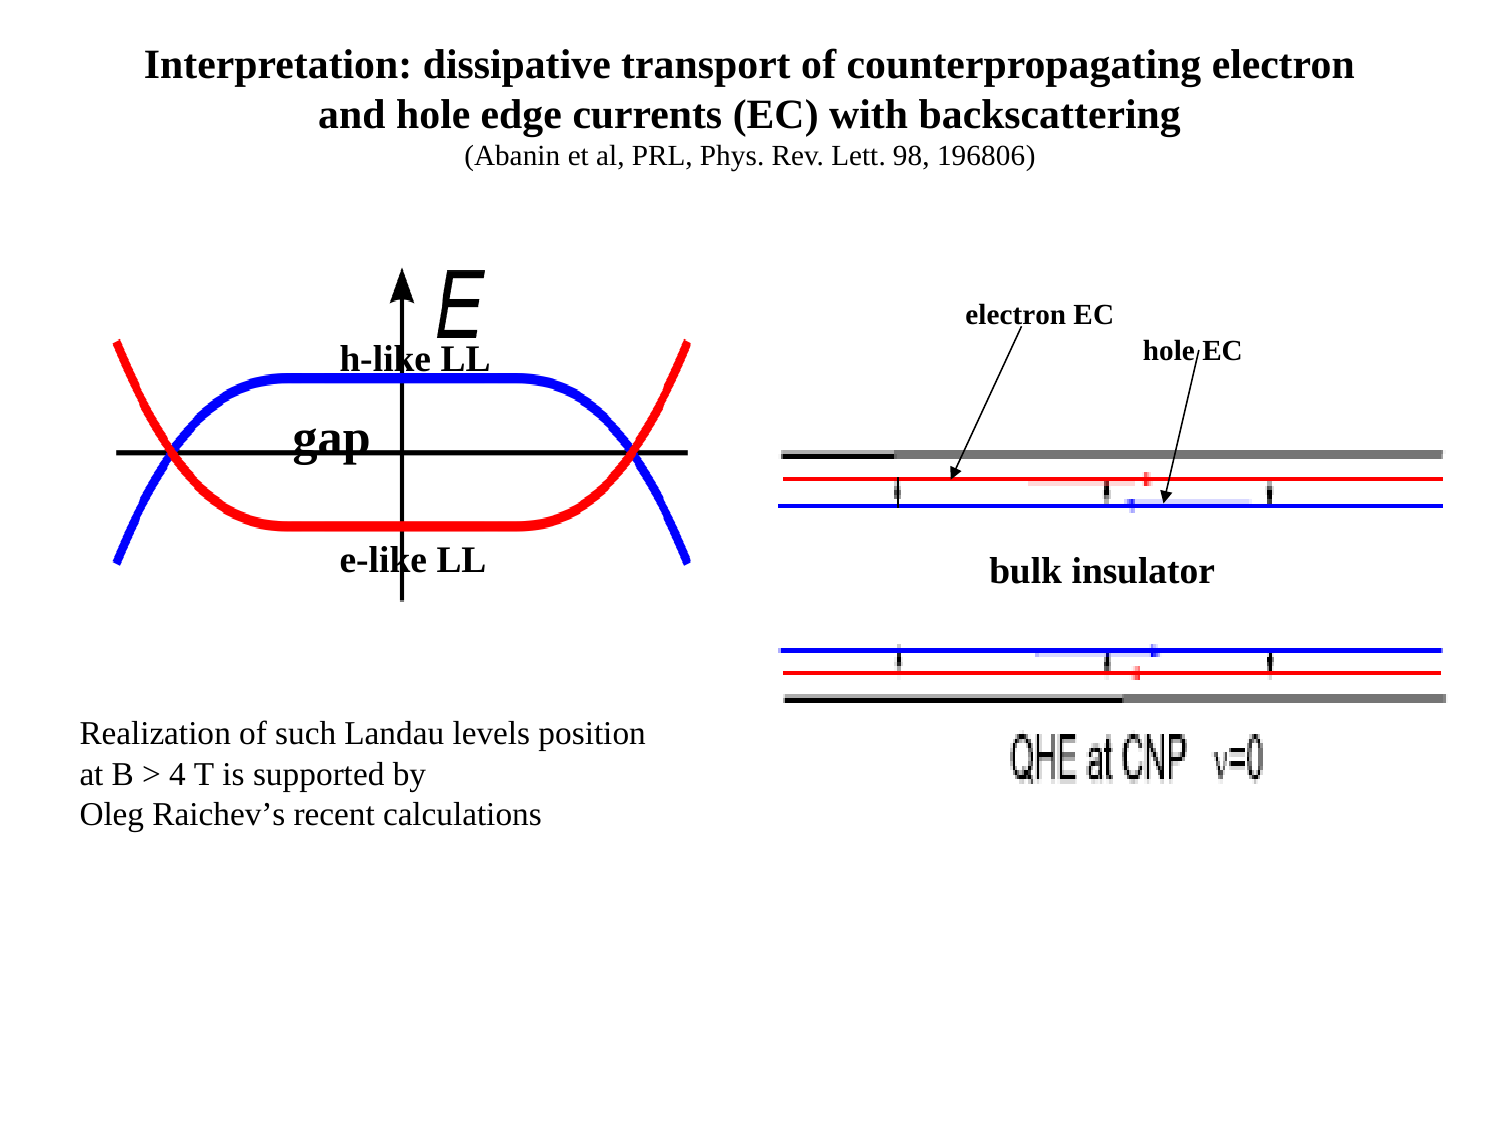

# Interpretation: dissipative transport of counterpropagating electron and hole edge currents (EC) with backscattering (Abanin et al, PRL, Phys. Rev. Lett. 98, 196806)
electron EC
hole EC
h-like LL
gap
e-like LL
bulk insulator
Realization of such Landau levels position
at B > 4 T is supported by
Oleg Raichev’s recent calculations